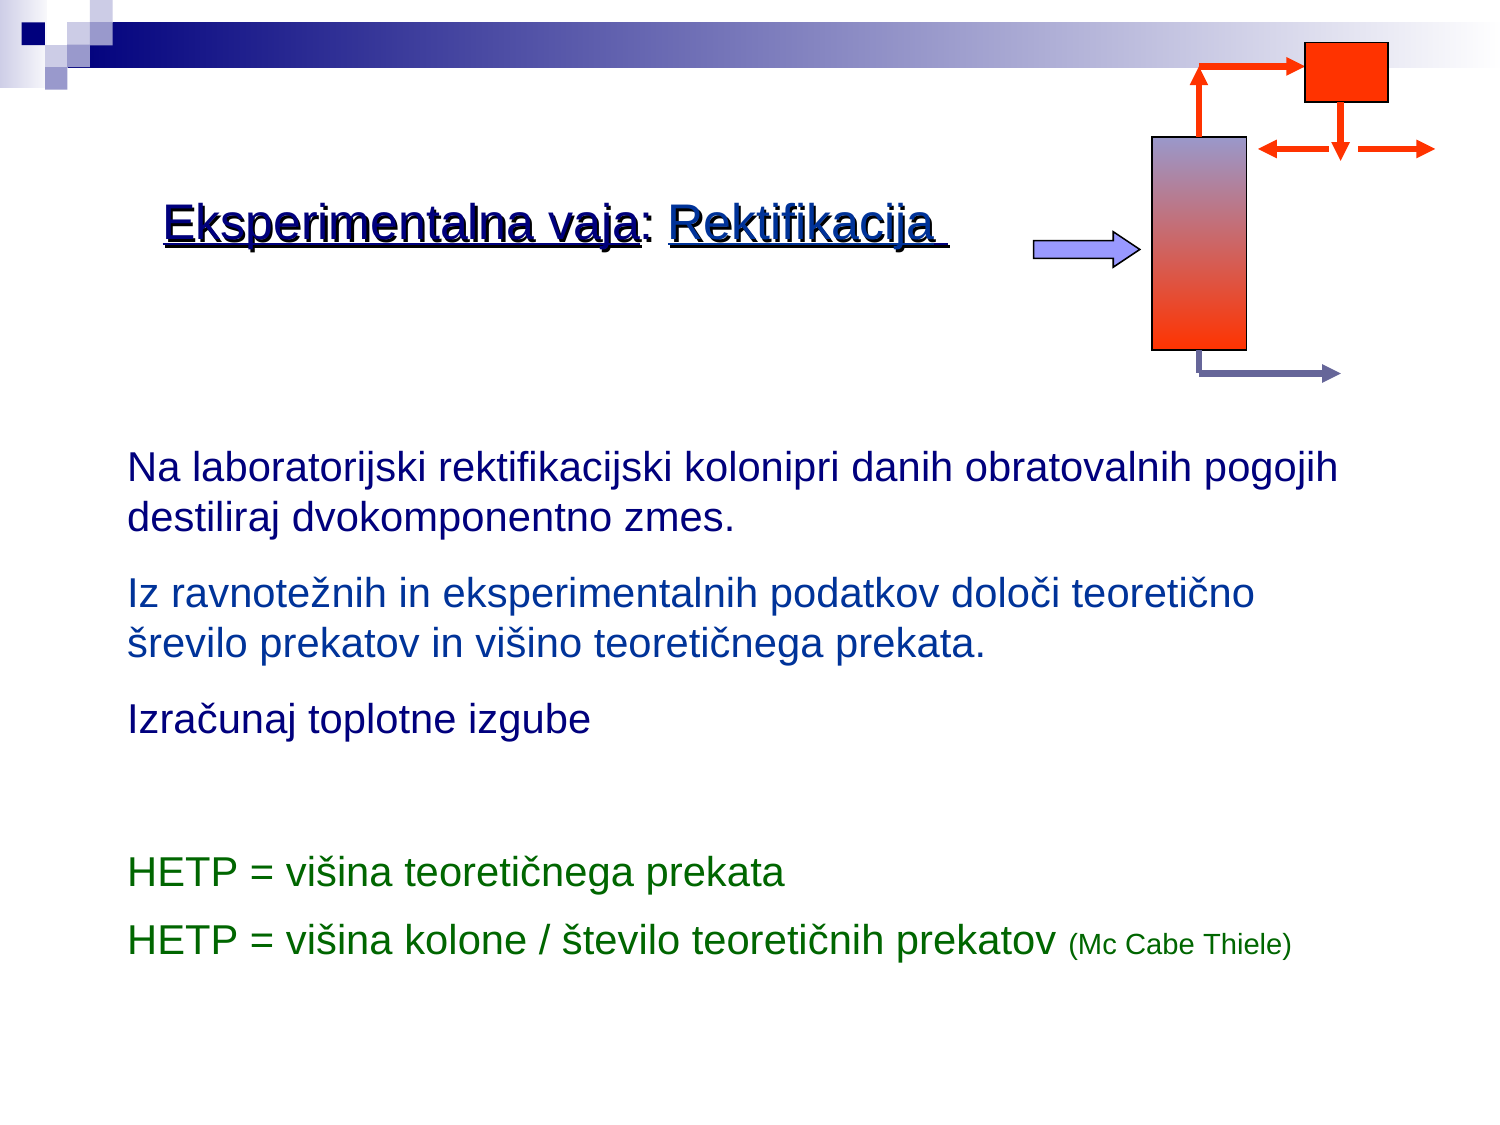

Eksperimentalna vaja: Rektifikacija
Na laboratorijski rektifikacijski kolonipri danih obratovalnih pogojih destiliraj dvokomponentno zmes.
Iz ravnotežnih in eksperimentalnih podatkov določi teoretično šrevilo prekatov in višino teoretičnega prekata.
Izračunaj toplotne izgube
HETP = višina teoretičnega prekata
HETP = višina kolone / število teoretičnih prekatov (Mc Cabe Thiele)